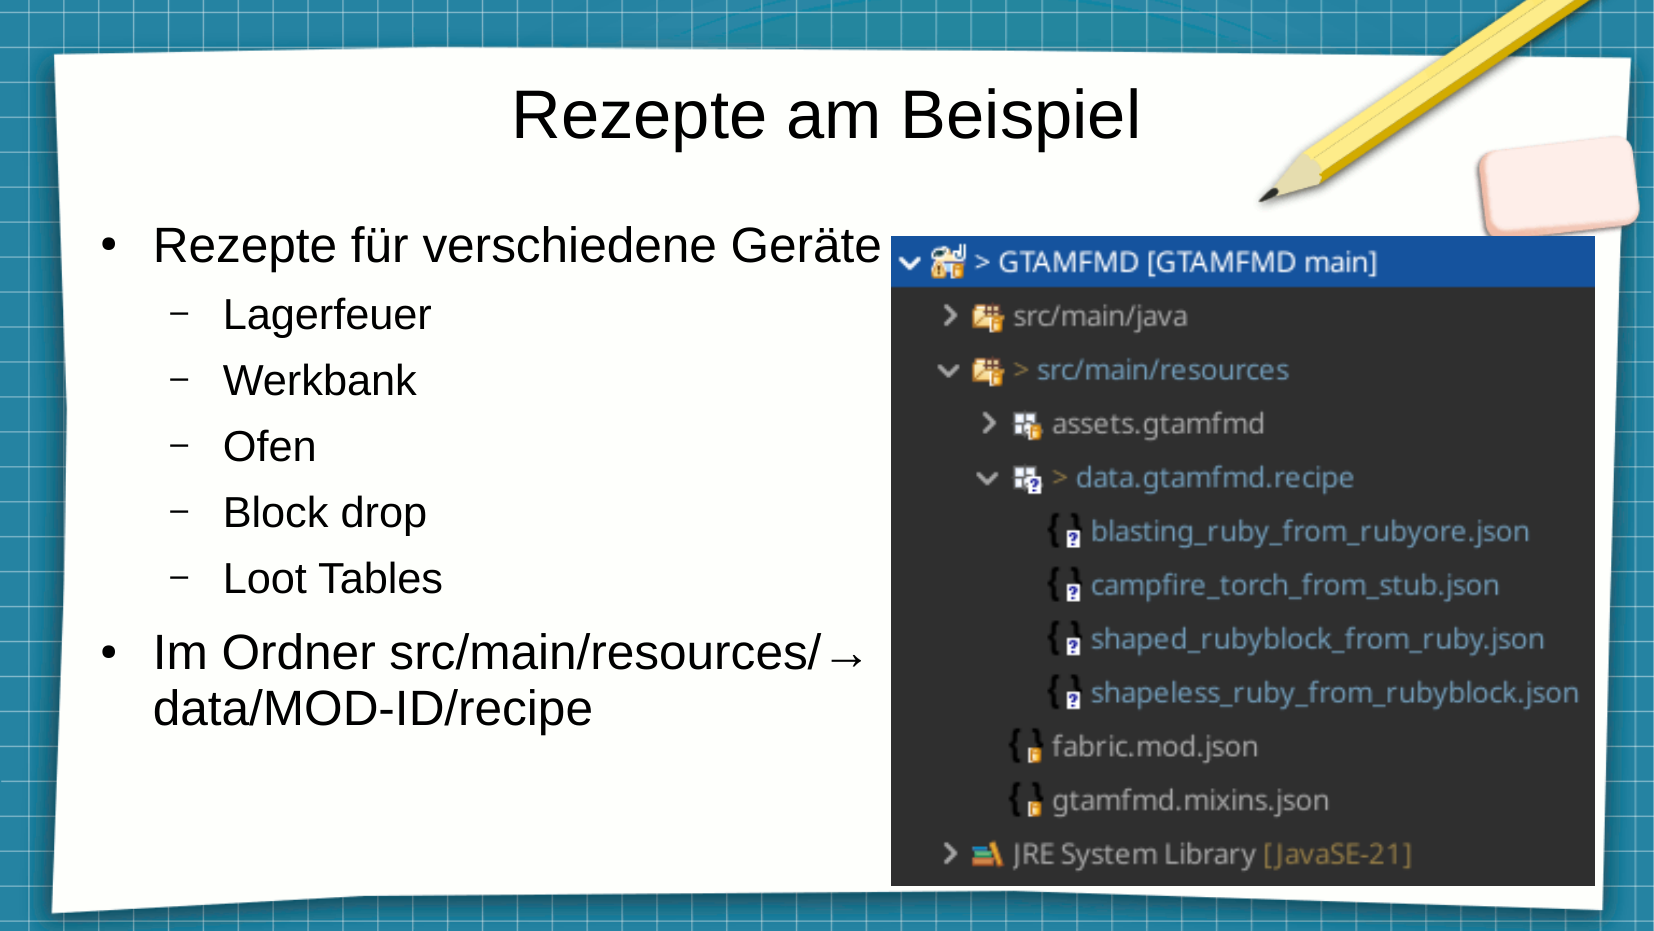

# Rezepte am Beispiel
Rezepte für verschiedene Geräte
Lagerfeuer
Werkbank
Ofen
Block drop
Loot Tables
Im Ordner src/main/resources/→
data/MOD-ID/recipe